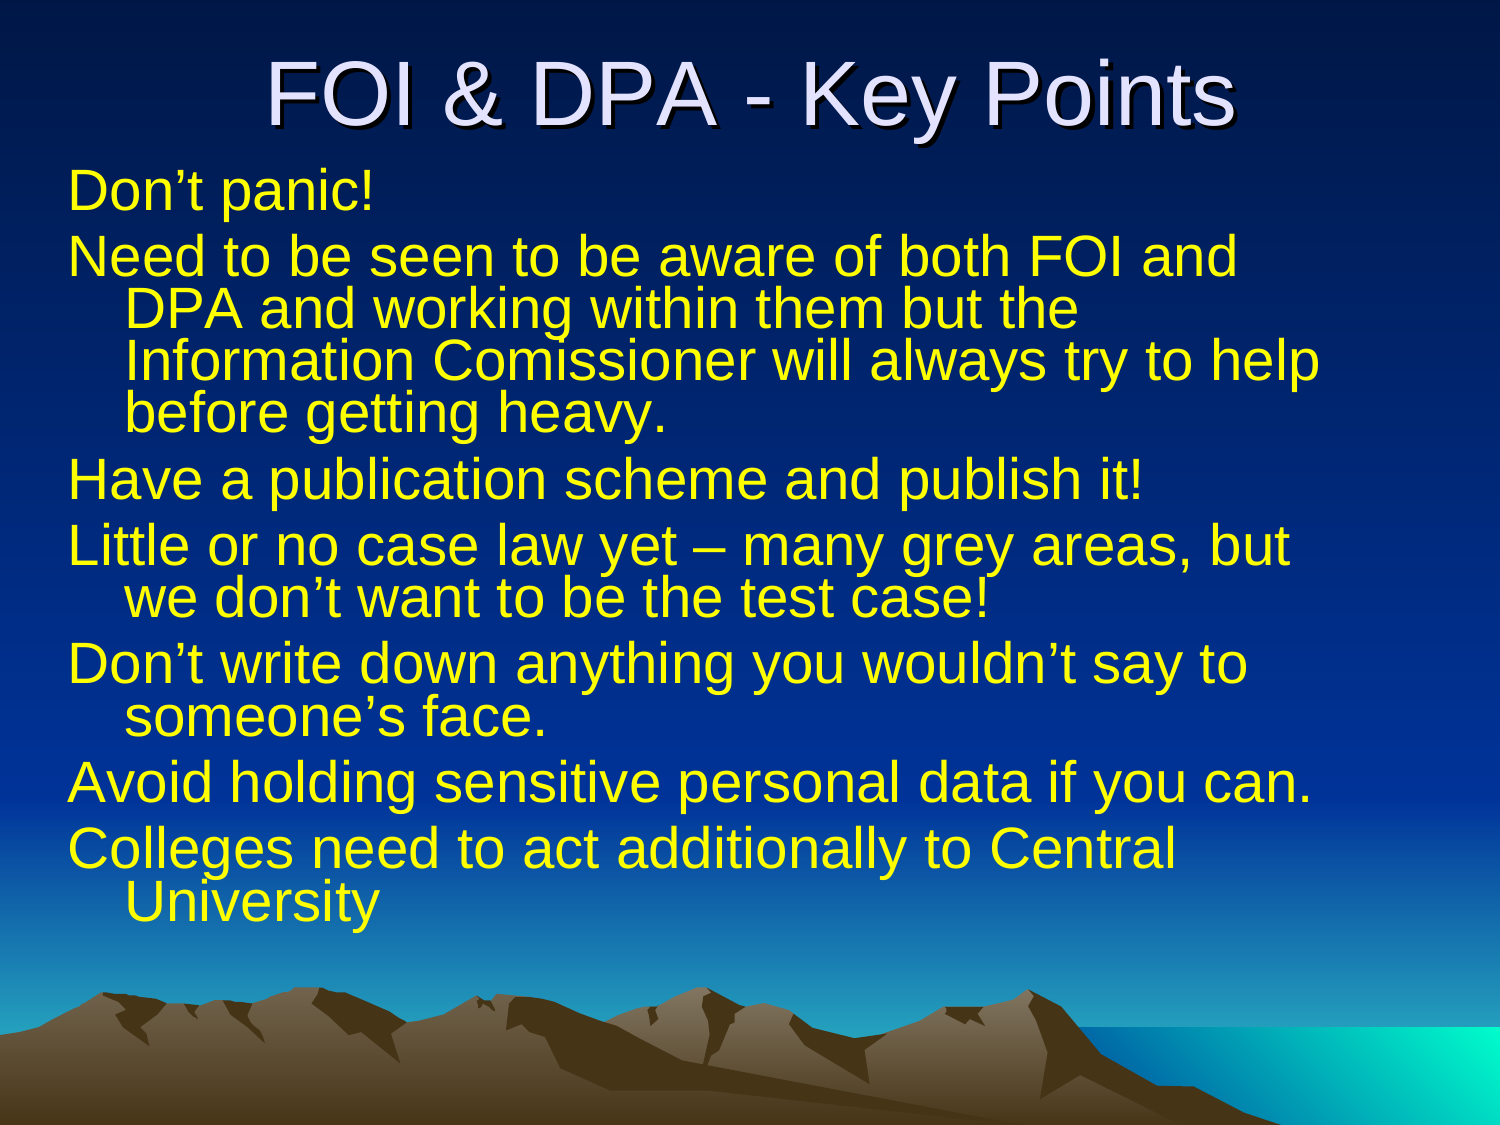

# FOI & DPA - Key Points
Don’t panic!
Need to be seen to be aware of both FOI and DPA and working within them but the Information Comissioner will always try to help before getting heavy.
Have a publication scheme and publish it!
Little or no case law yet – many grey areas, but we don’t want to be the test case!
Don’t write down anything you wouldn’t say to someone’s face.
Avoid holding sensitive personal data if you can.
Colleges need to act additionally to Central University